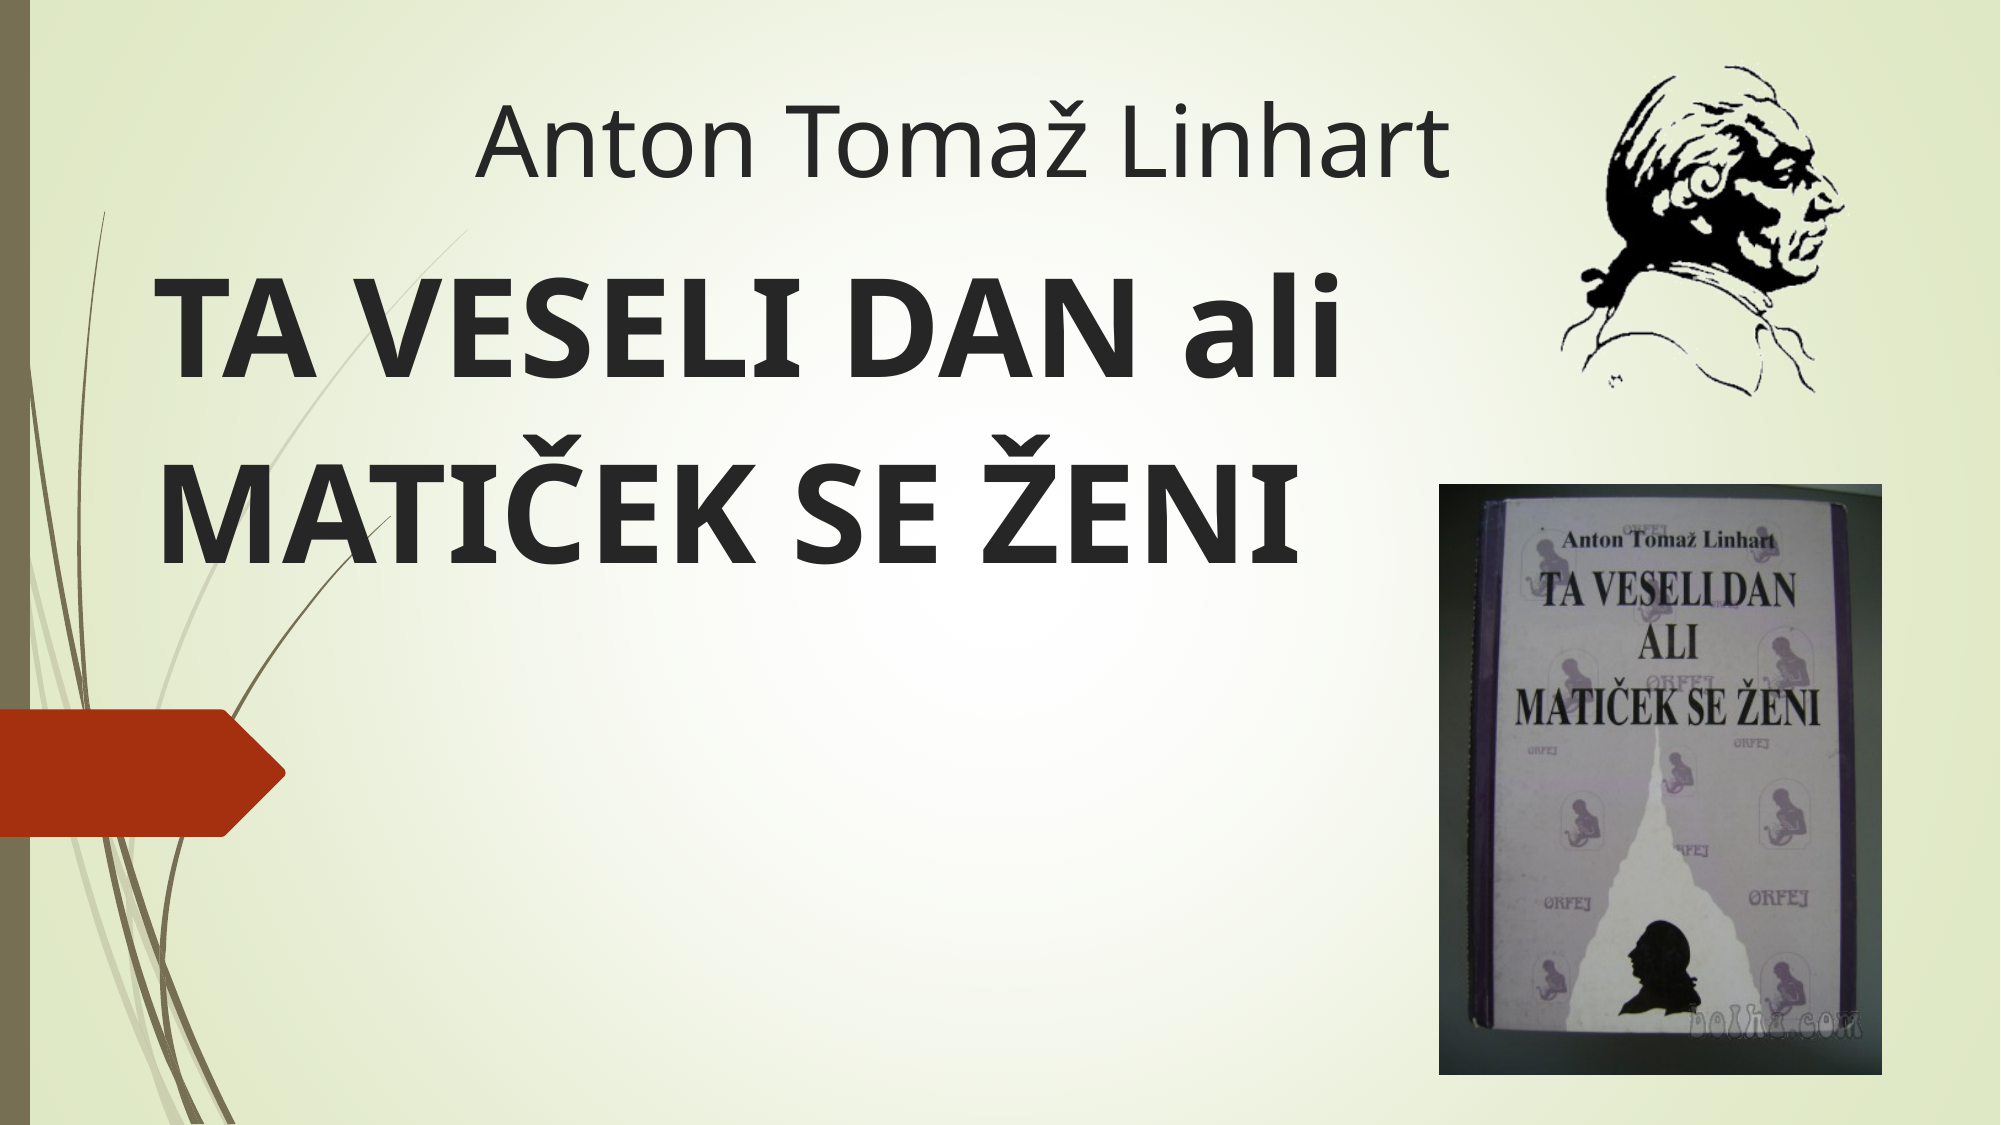

# Anton Tomaž Linhart
TA VESELI DAN ali
MATIČEK SE ŽENI